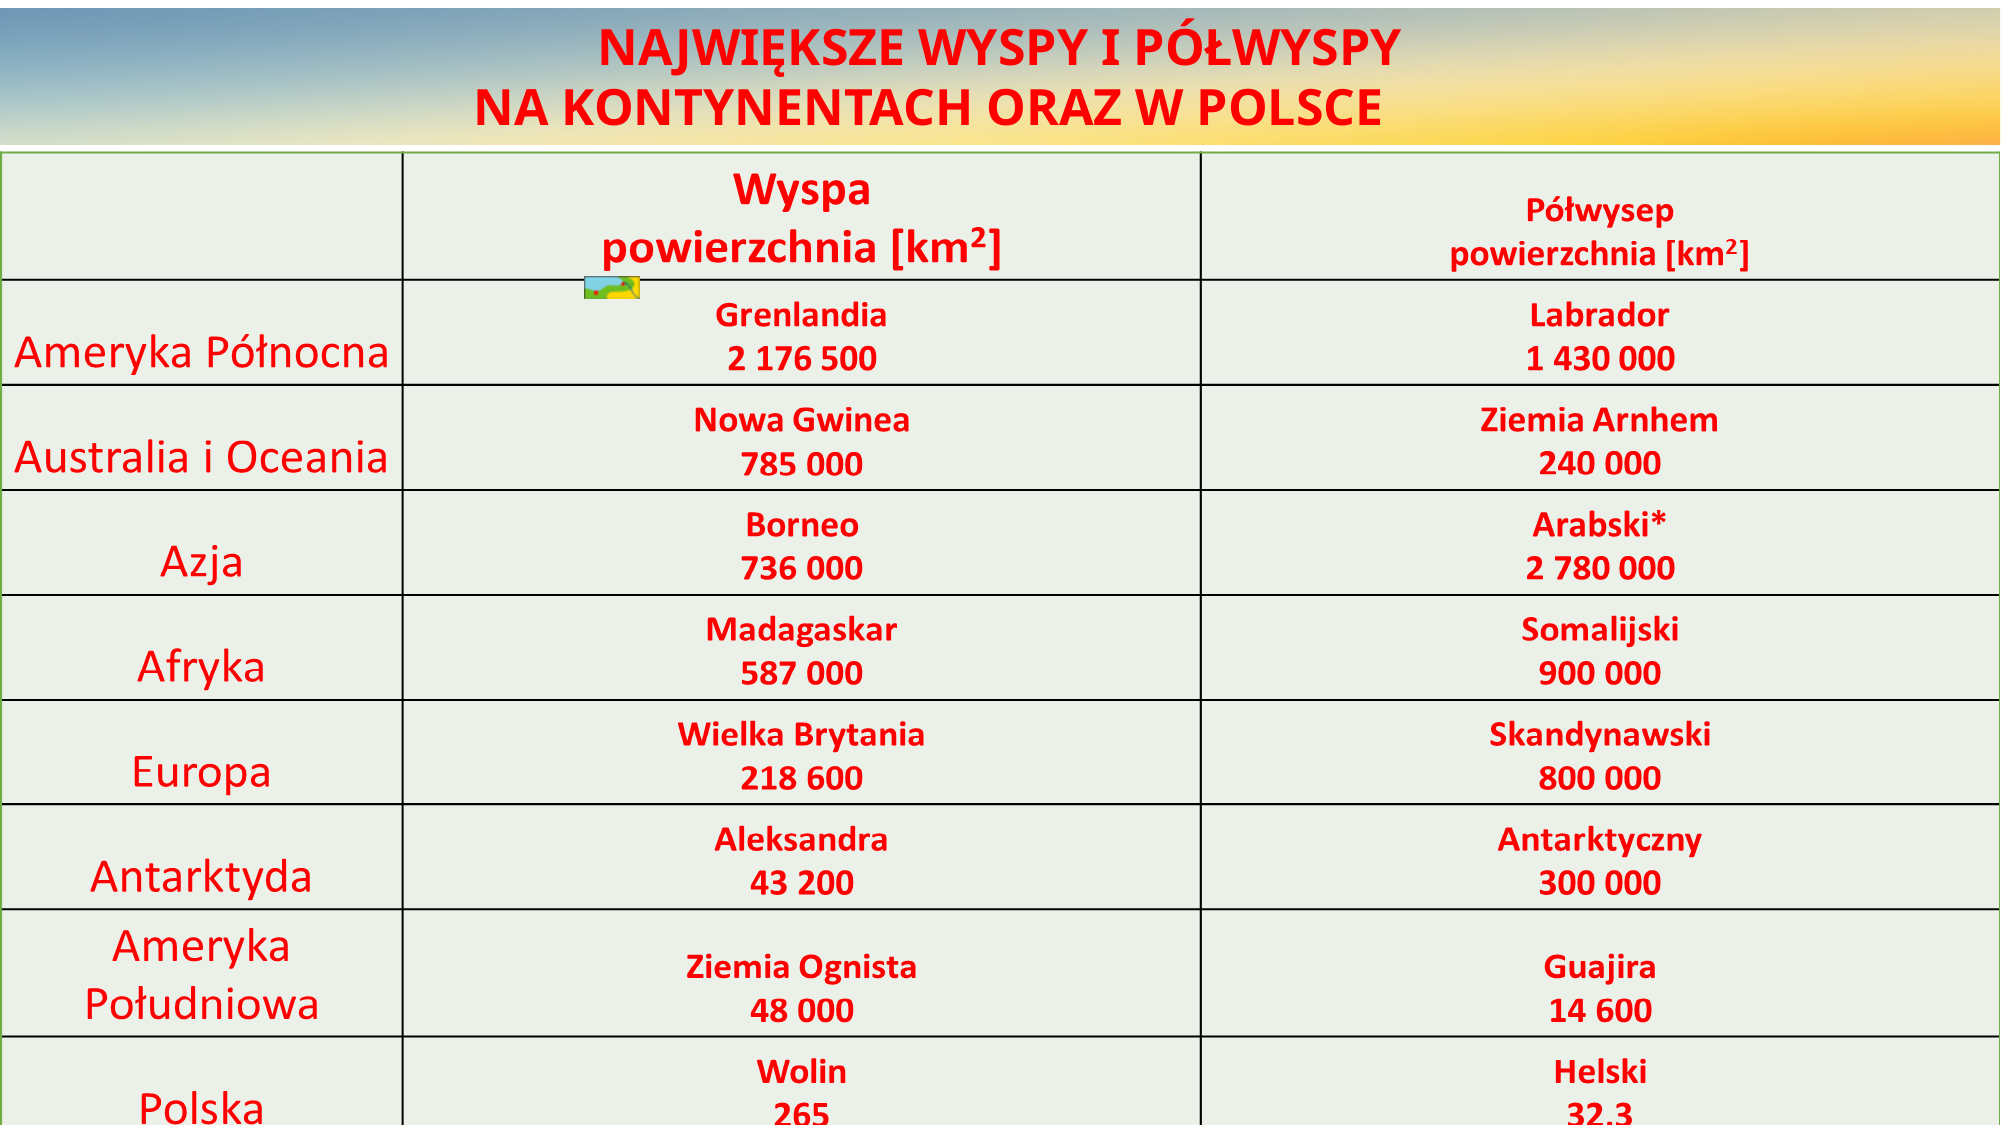

NAJWIĘKSZE WYSPY I PÓŁWYSPY
NA KONTYNENTACH ORAZ W POLSCE